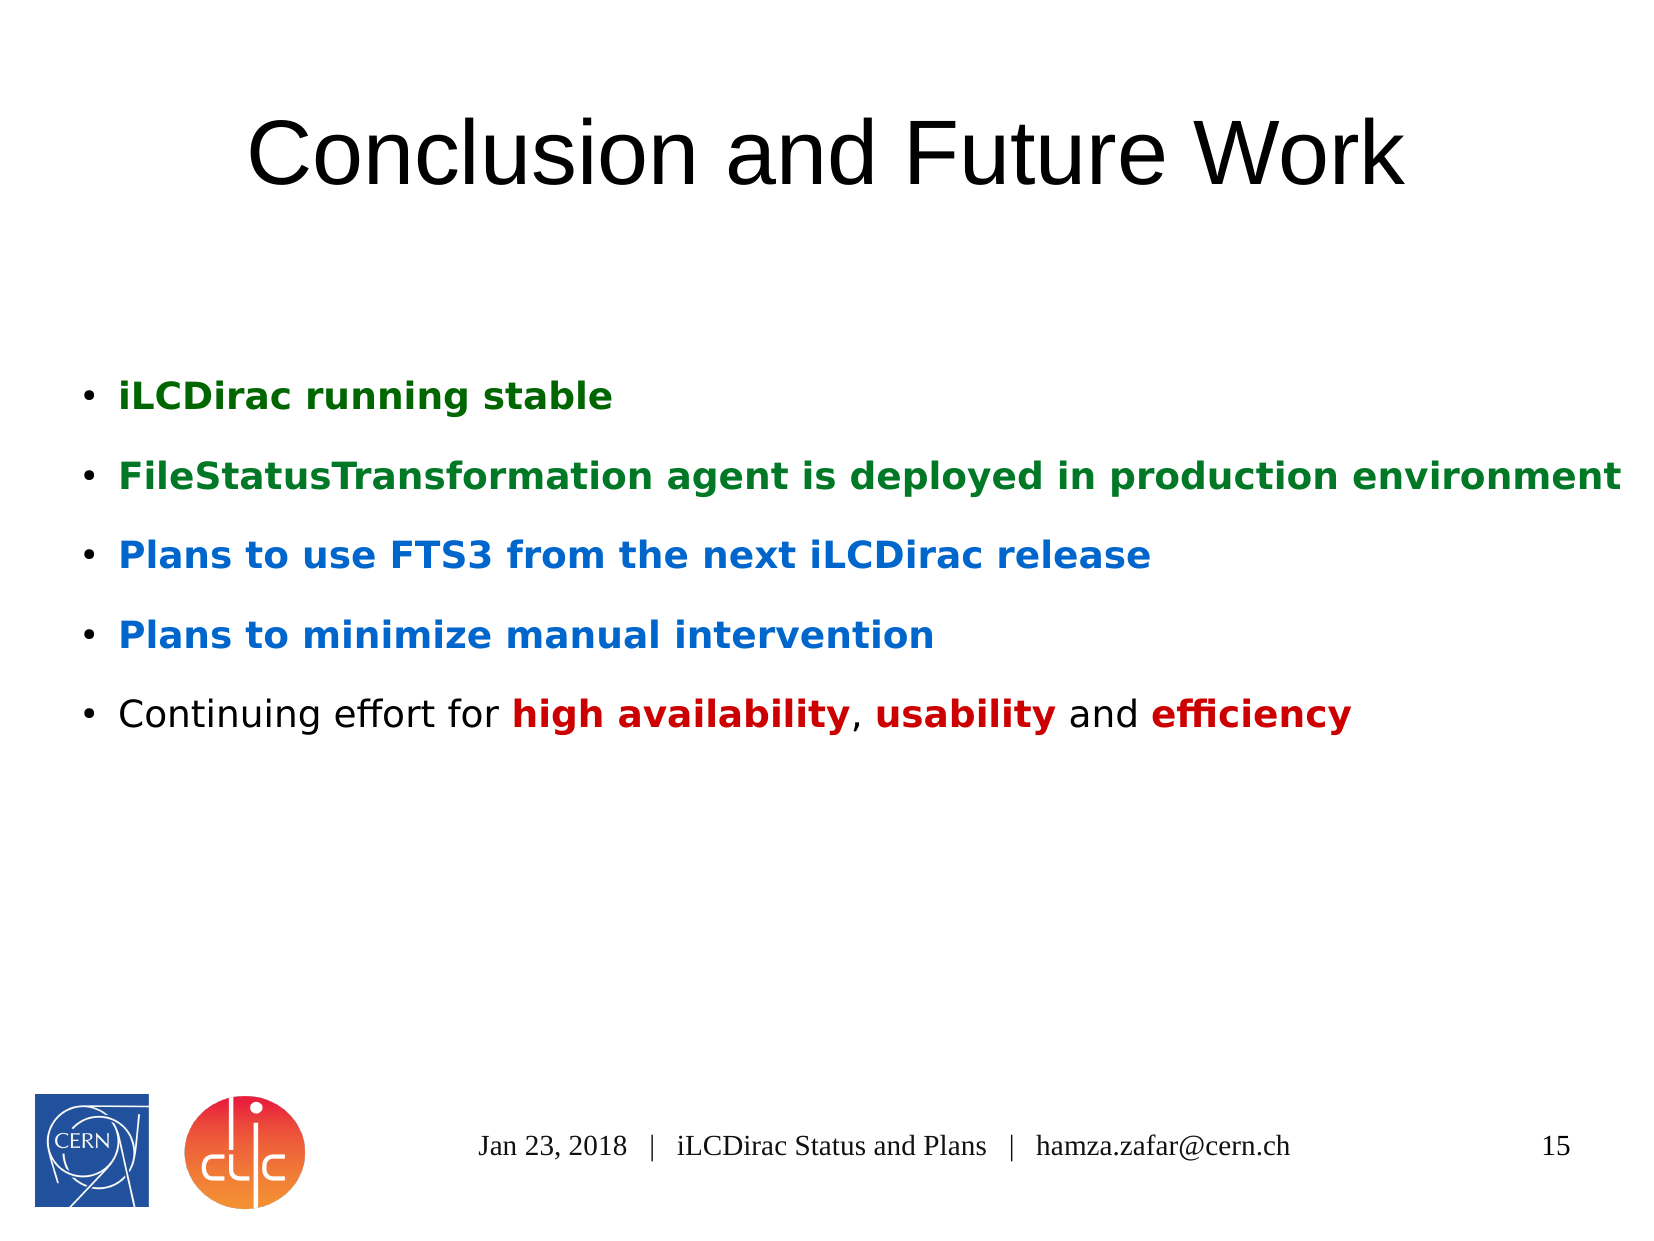

# Conclusion and Future Work
iLCDirac running stable
FileStatusTransformation agent is deployed in production environment
Plans to use FTS3 from the next iLCDirac release
Plans to minimize manual intervention
Continuing effort for high availability, usability and efficiency
Jan 23, 2018 | iLCDirac Status and Plans | hamza.zafar@cern.ch
15